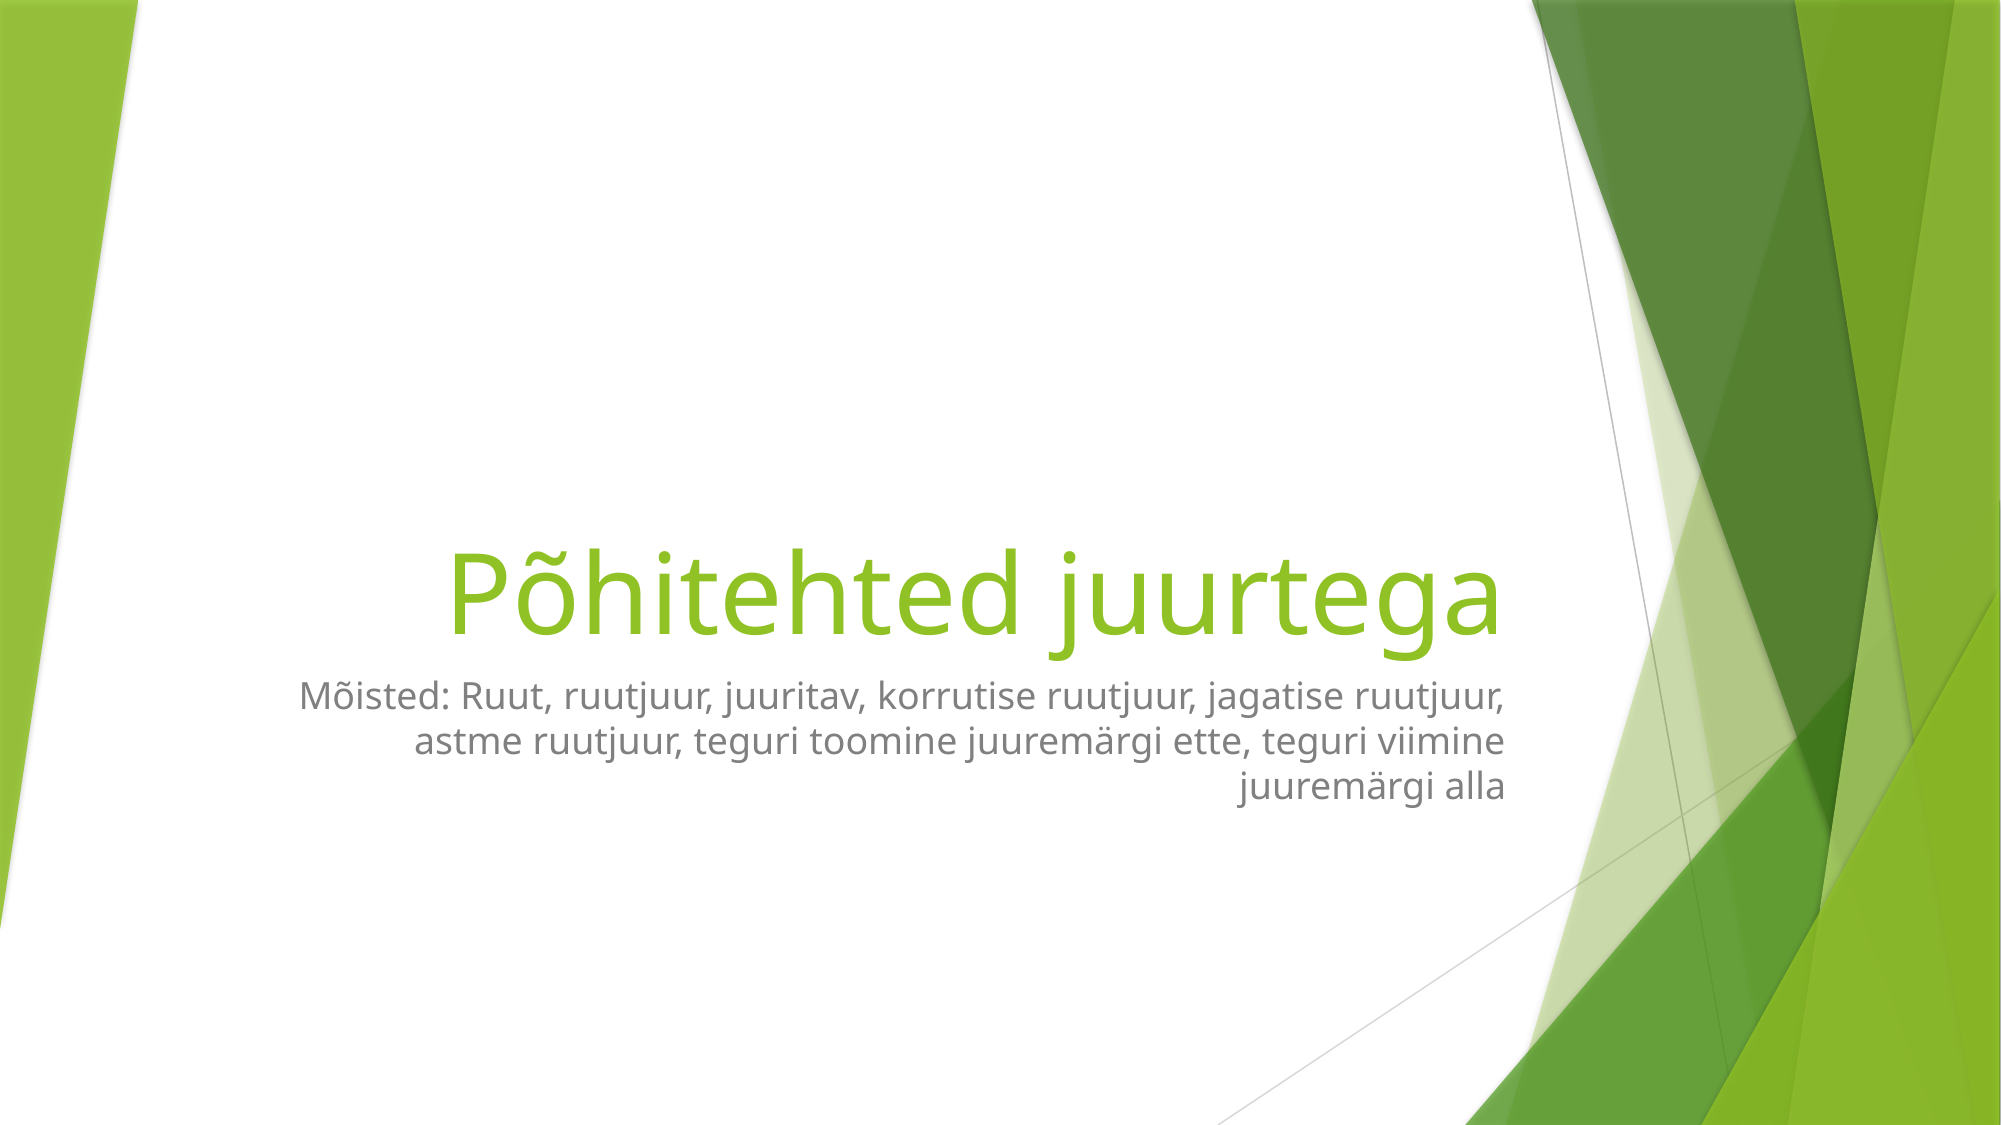

# Põhitehted juurtega
Mõisted: Ruut, ruutjuur, juuritav, korrutise ruutjuur, jagatise ruutjuur, astme ruutjuur, teguri toomine juuremärgi ette, teguri viimine juuremärgi alla